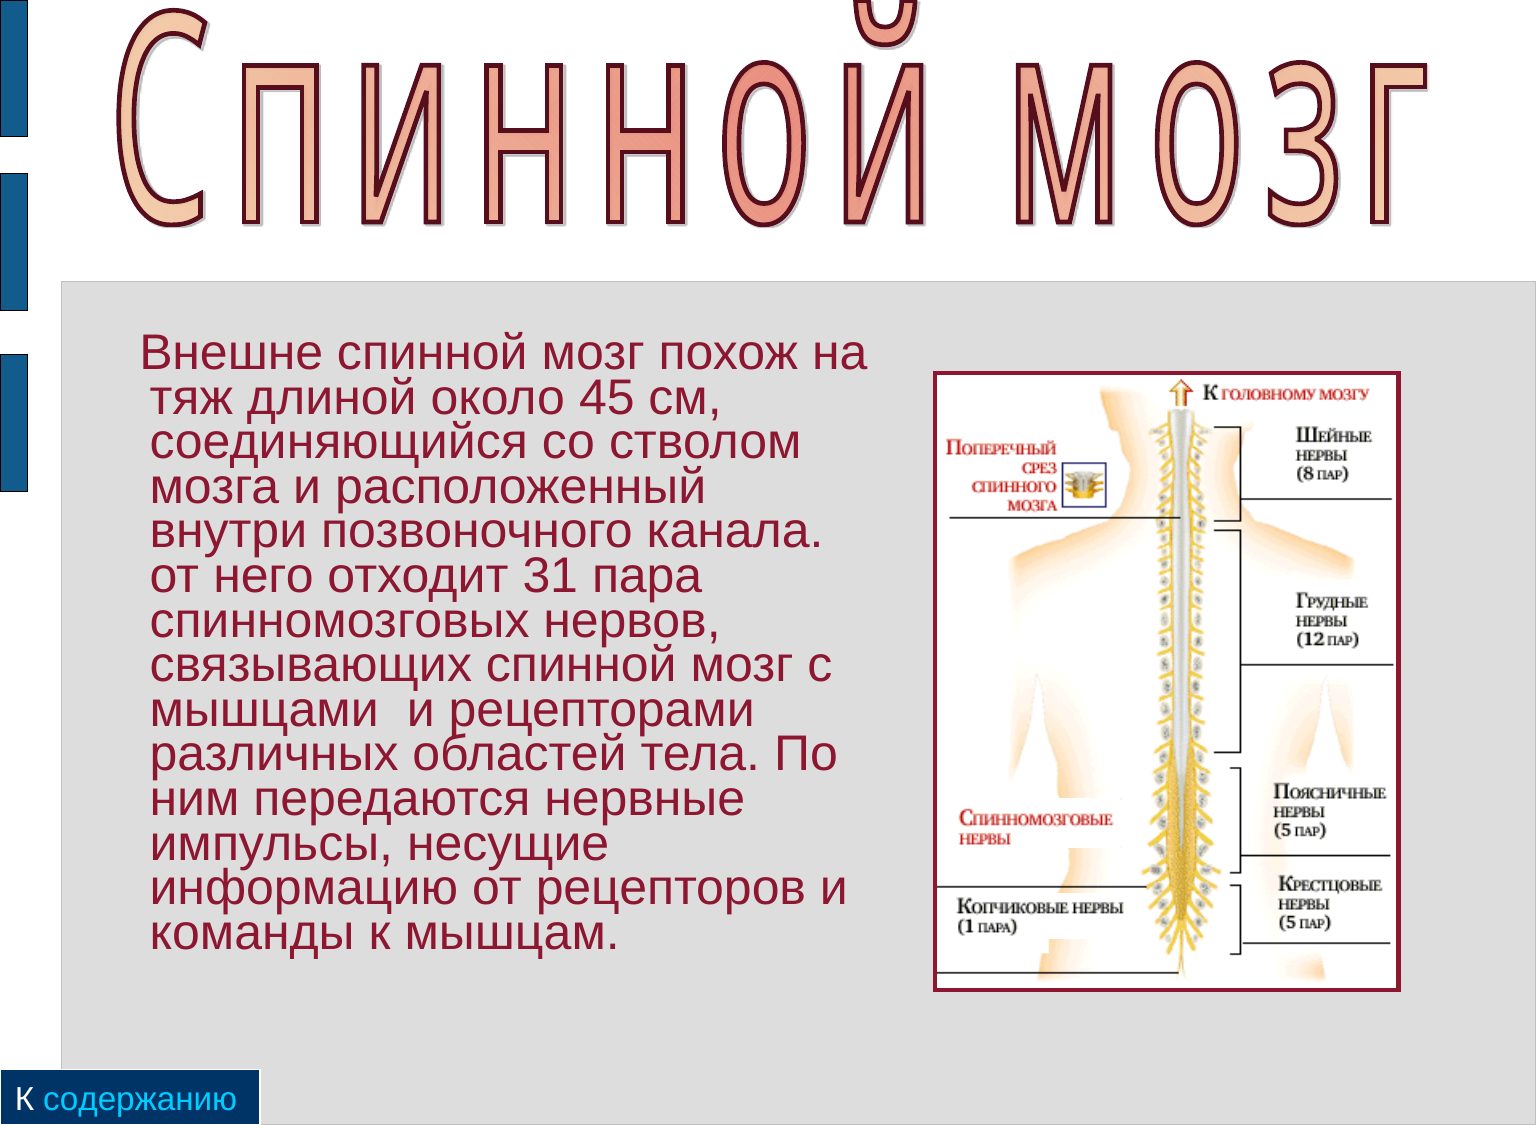

Спинной мозг
# Внешне спинной мозг похож на тяж длиной около 45 см, соединяющийся со стволом мозга и расположенный внутри позвоночного канала. от него отходит 31 пара спинномозговых нервов, связывающих спинной мозг с мышцами и рецепторами различных областей тела. По ним передаются нервные импульсы, несущие информацию от рецепторов и команды к мышцам.
К содержанию